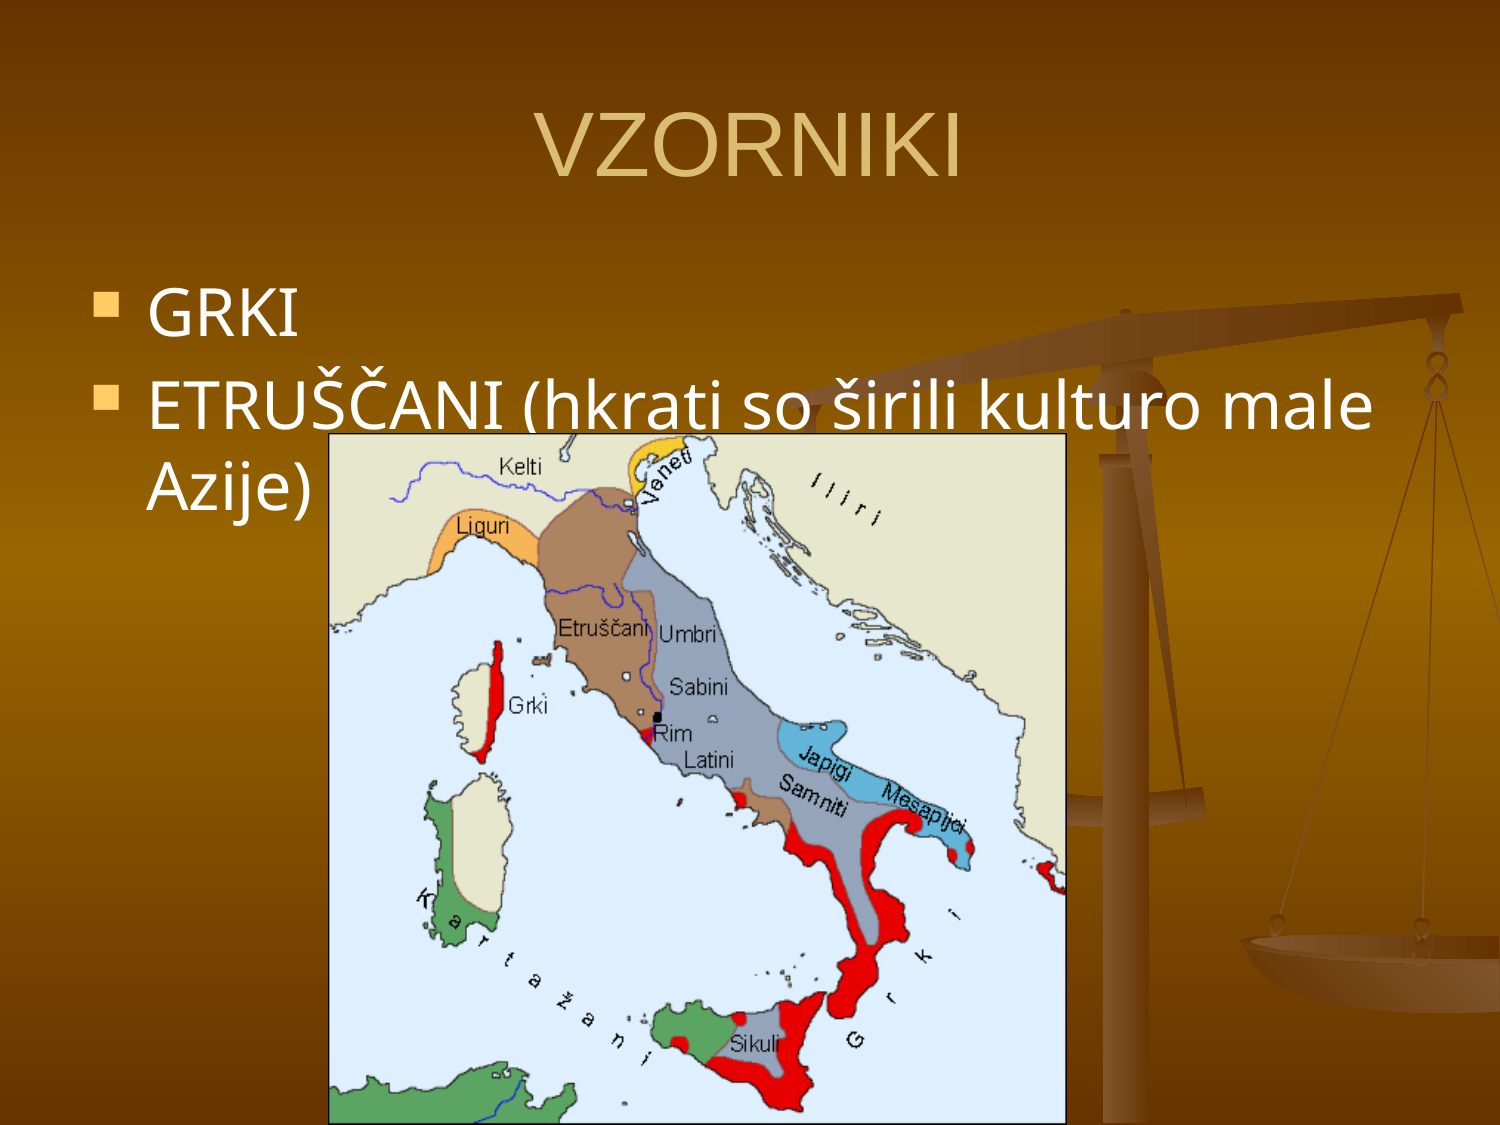

# VZORNIKI
GRKI
ETRUŠČANI (hkrati so širili kulturo male Azije)